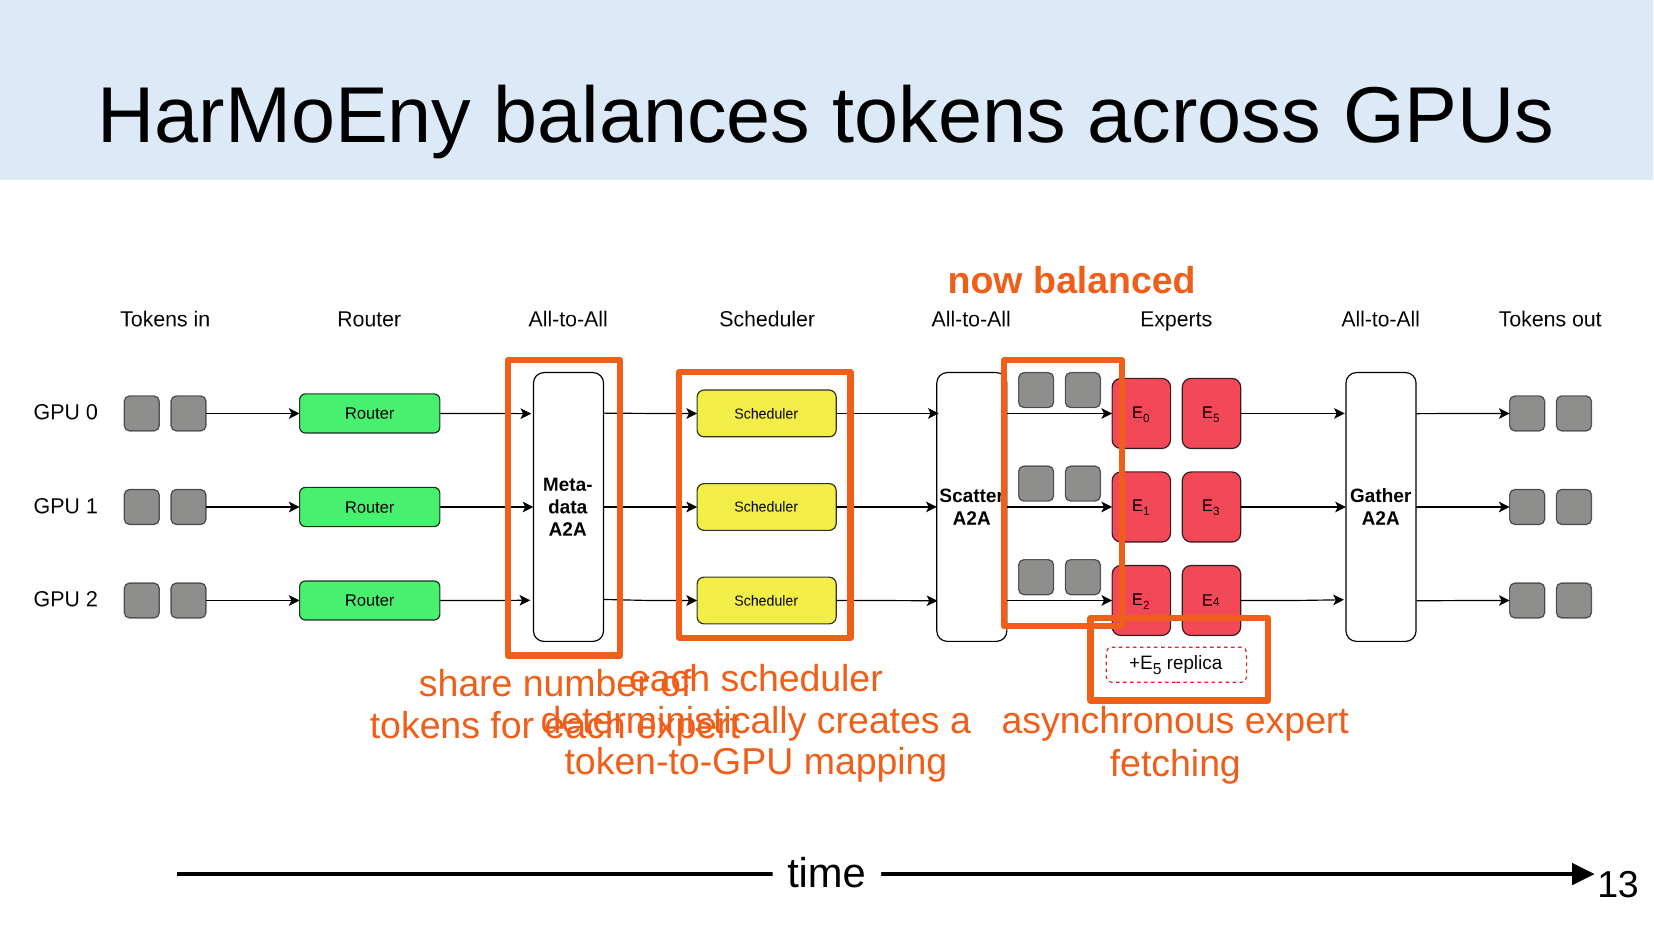

# HarMoEny balances tokens across GPUs
now balanced
each scheduler deterministically creates a token-to-GPU mapping
share number of tokens for each expert
asynchronous expert fetching
time